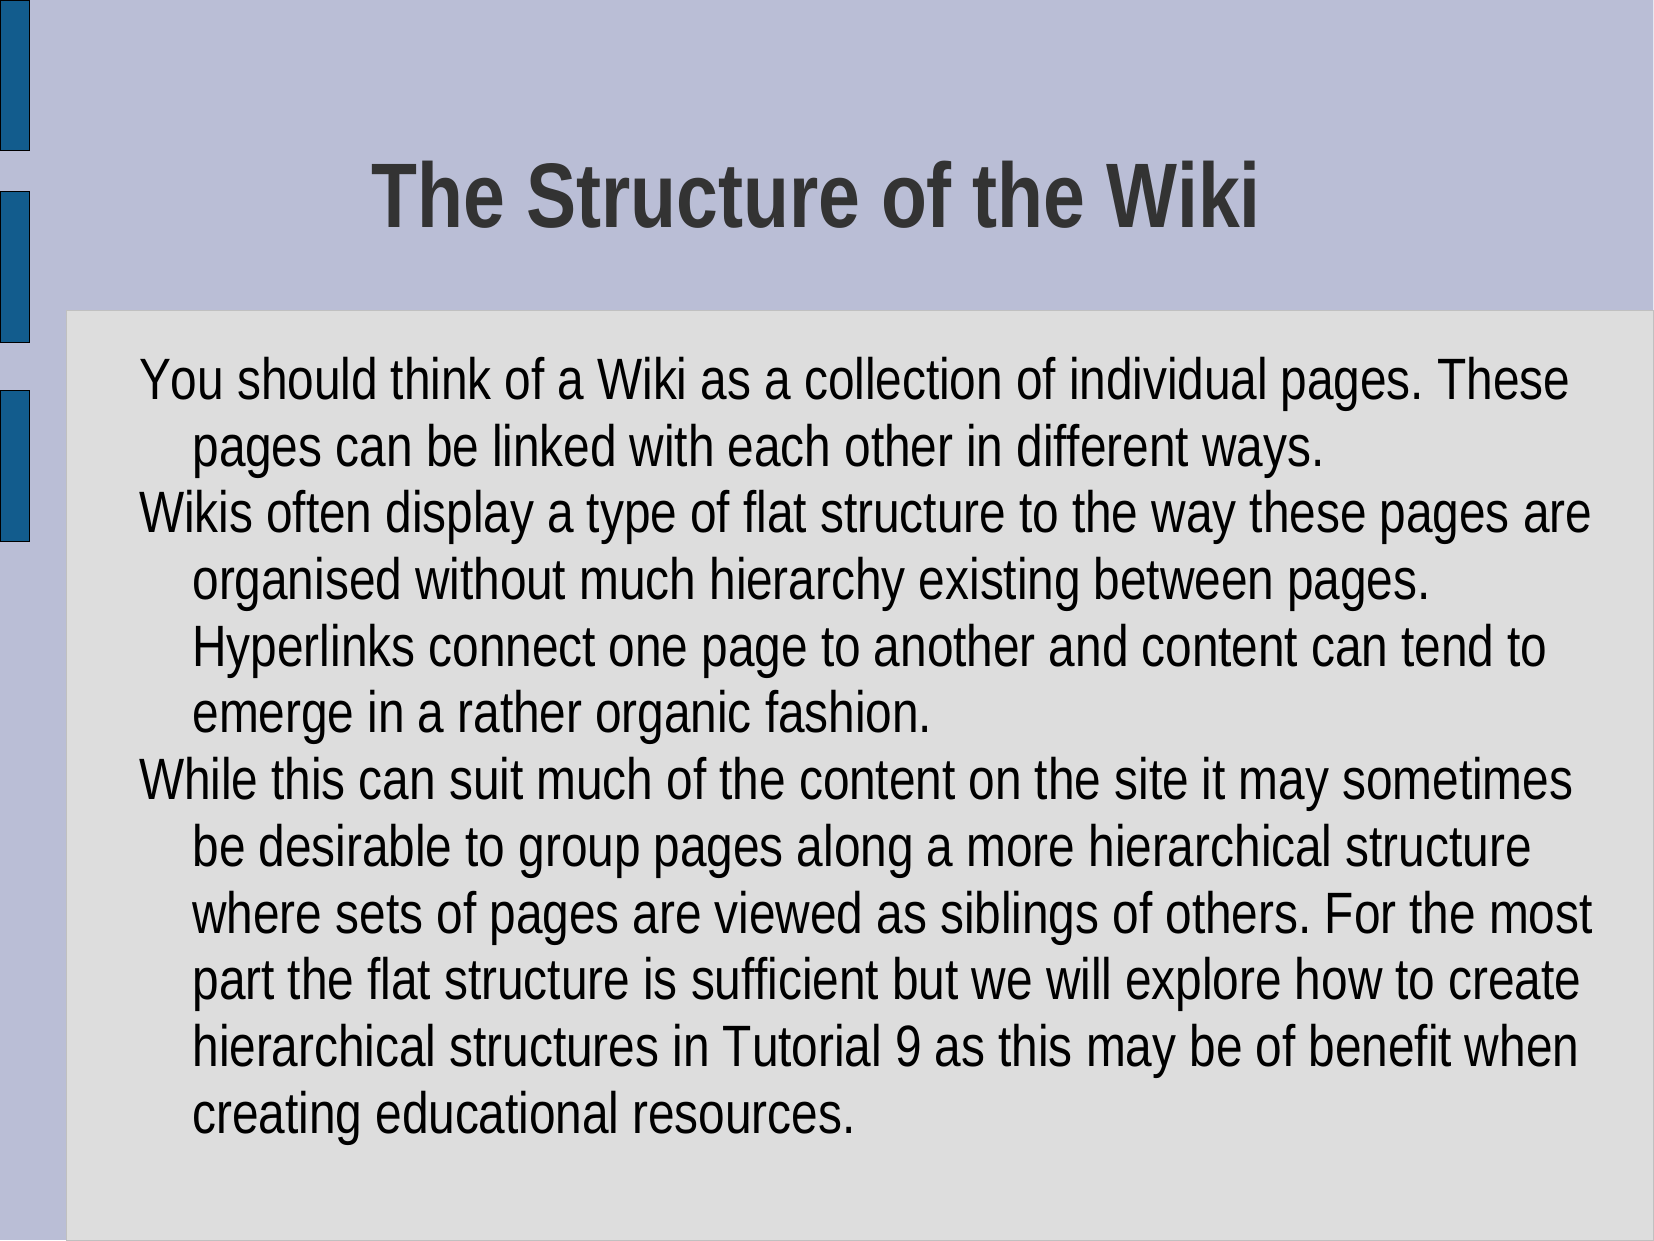

# The Structure of the Wiki
You should think of a Wiki as a collection of individual pages. These pages can be linked with each other in different ways.
Wikis often display a type of flat structure to the way these pages are organised without much hierarchy existing between pages. Hyperlinks connect one page to another and content can tend to emerge in a rather organic fashion.
While this can suit much of the content on the site it may sometimes be desirable to group pages along a more hierarchical structure where sets of pages are viewed as siblings of others. For the most part the flat structure is sufficient but we will explore how to create hierarchical structures in Tutorial 9 as this may be of benefit when creating educational resources.